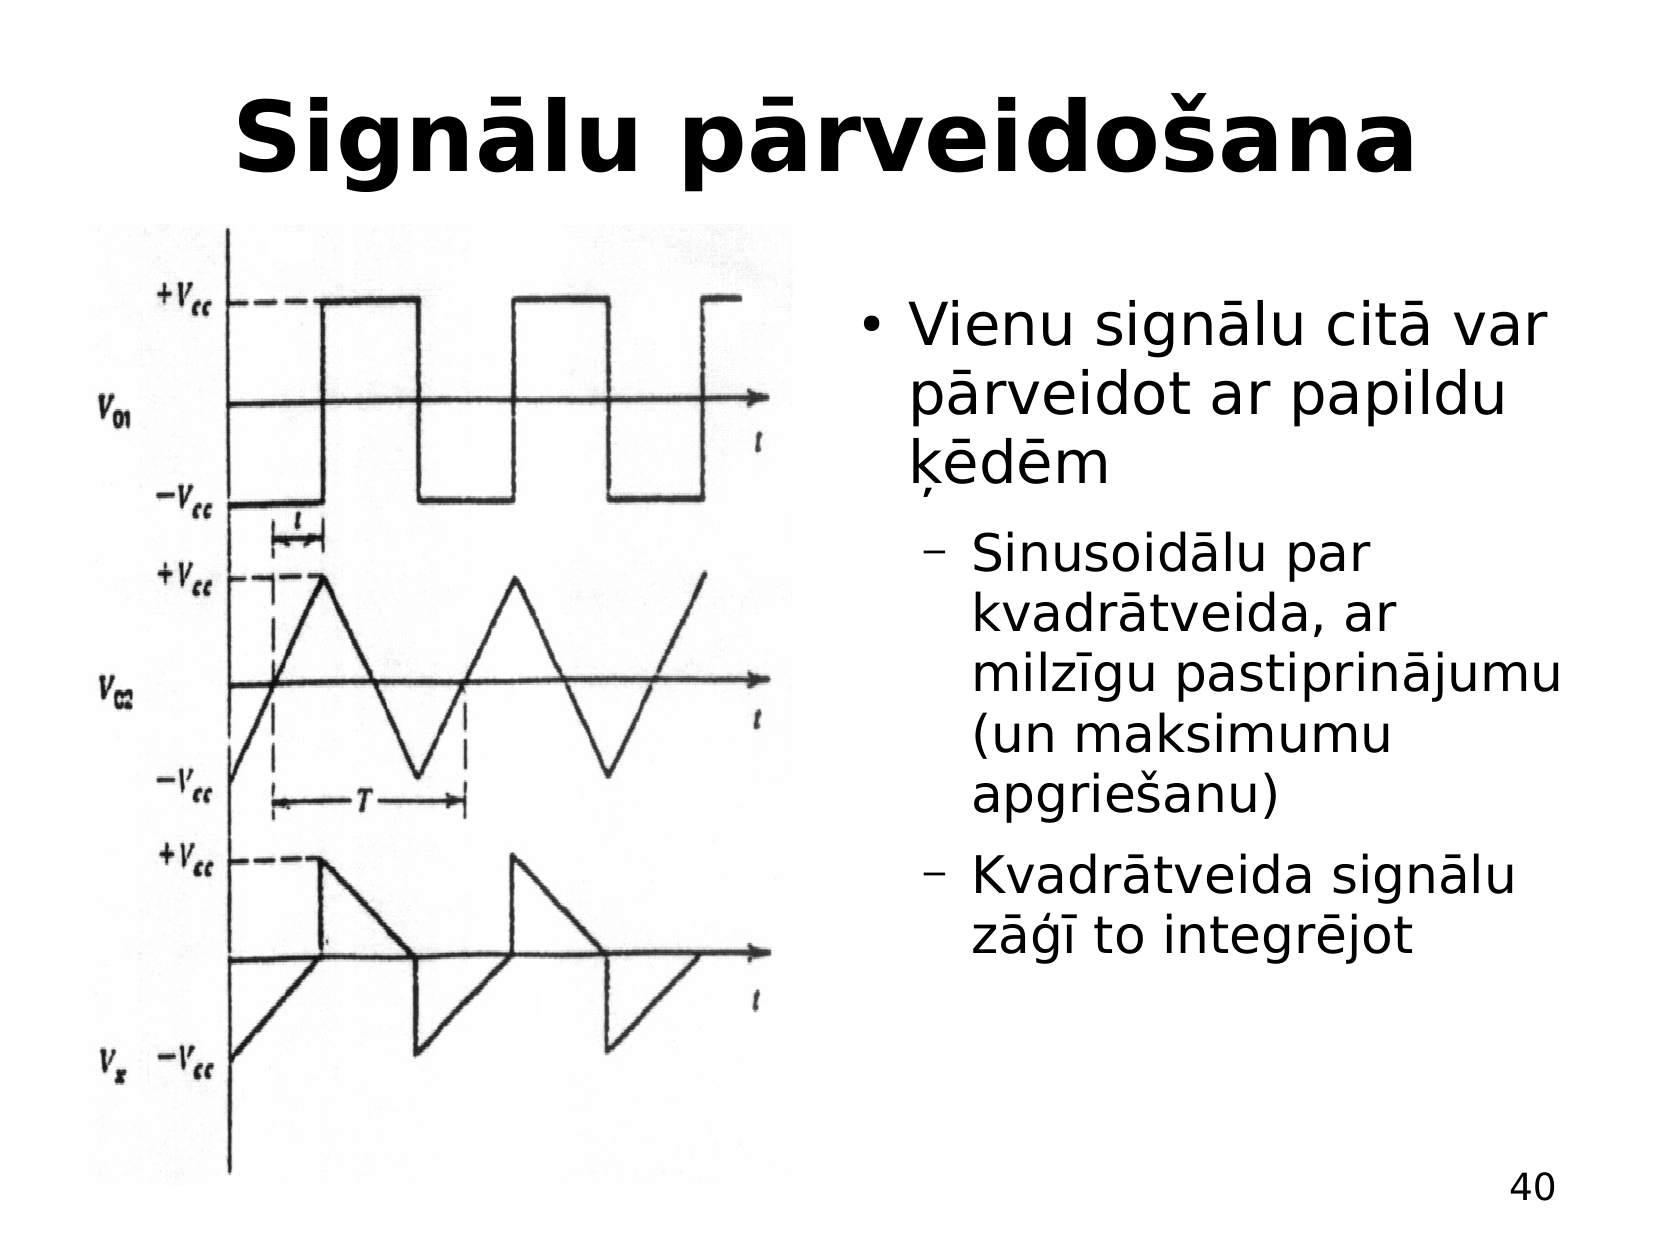

# Signālu pārveidošana
Vienu signālu citā var pārveidot ar papildu ķēdēm
Sinusoidālu par kvadrātveida, ar milzīgu pastiprinājumu (un maksimumu apgriešanu)
Kvadrātveida signālu zāģī to integrējot